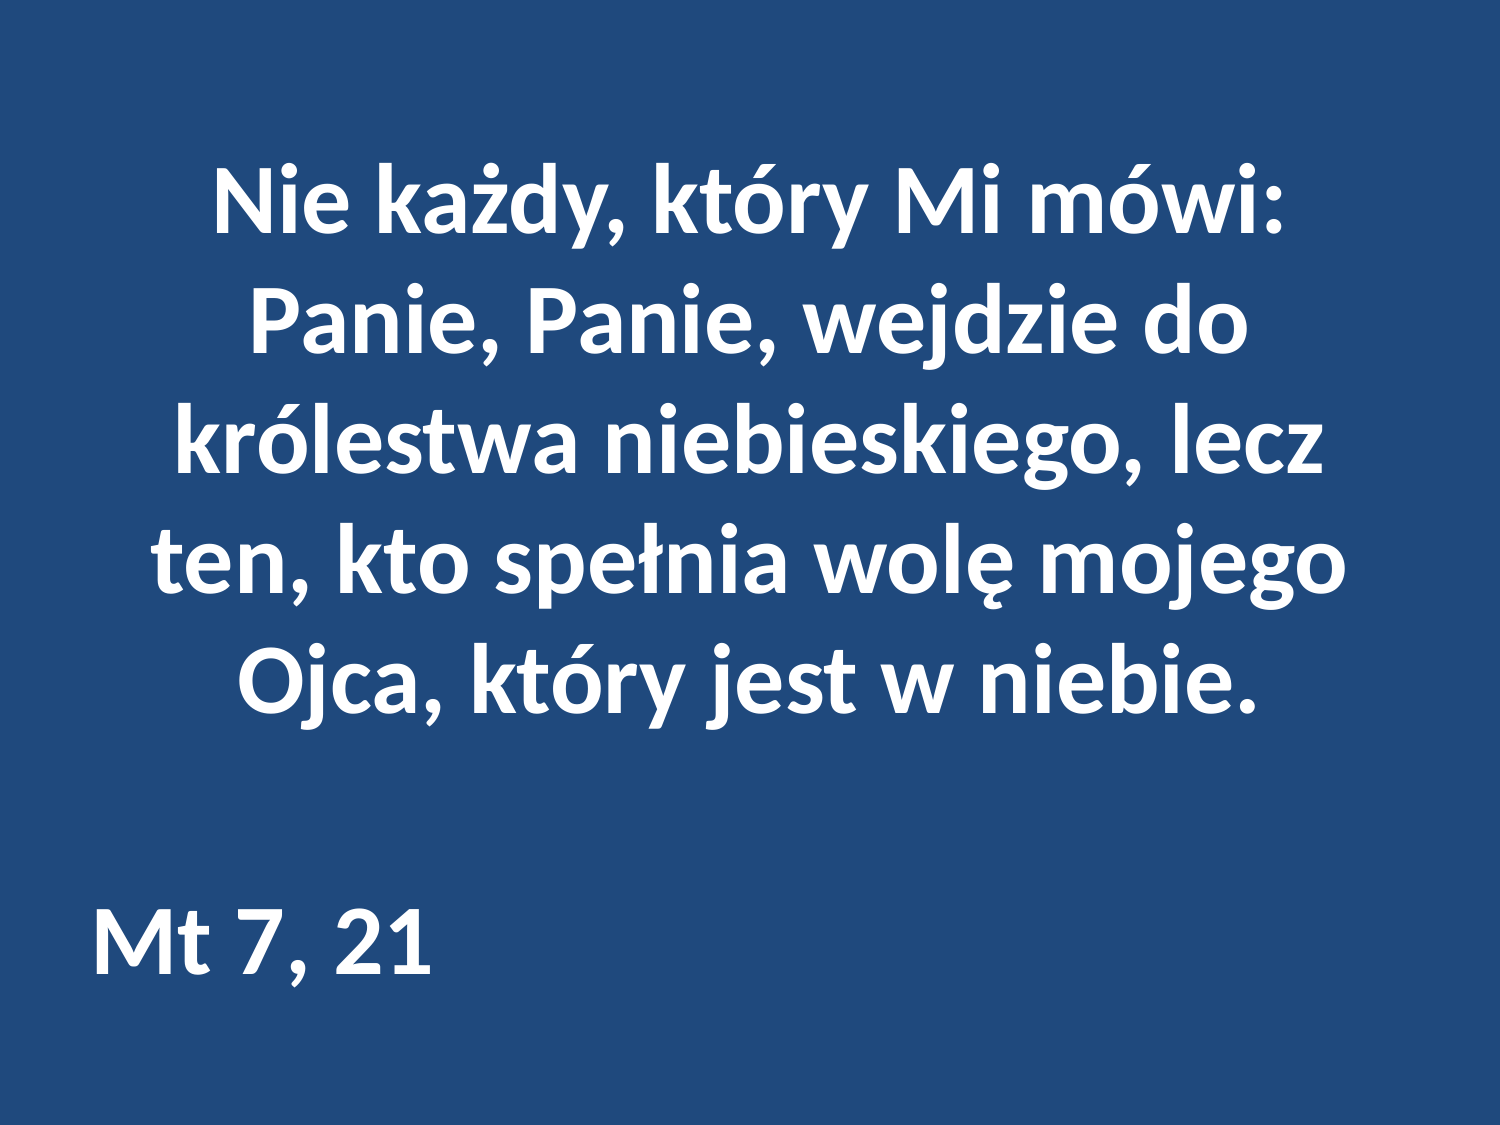

# Nie każdy, który Mi mówi: Panie, Panie, wejdzie do królestwa niebieskiego, lecz ten, kto spełnia wolę mojego Ojca, który jest w niebie.
Mt 7, 21